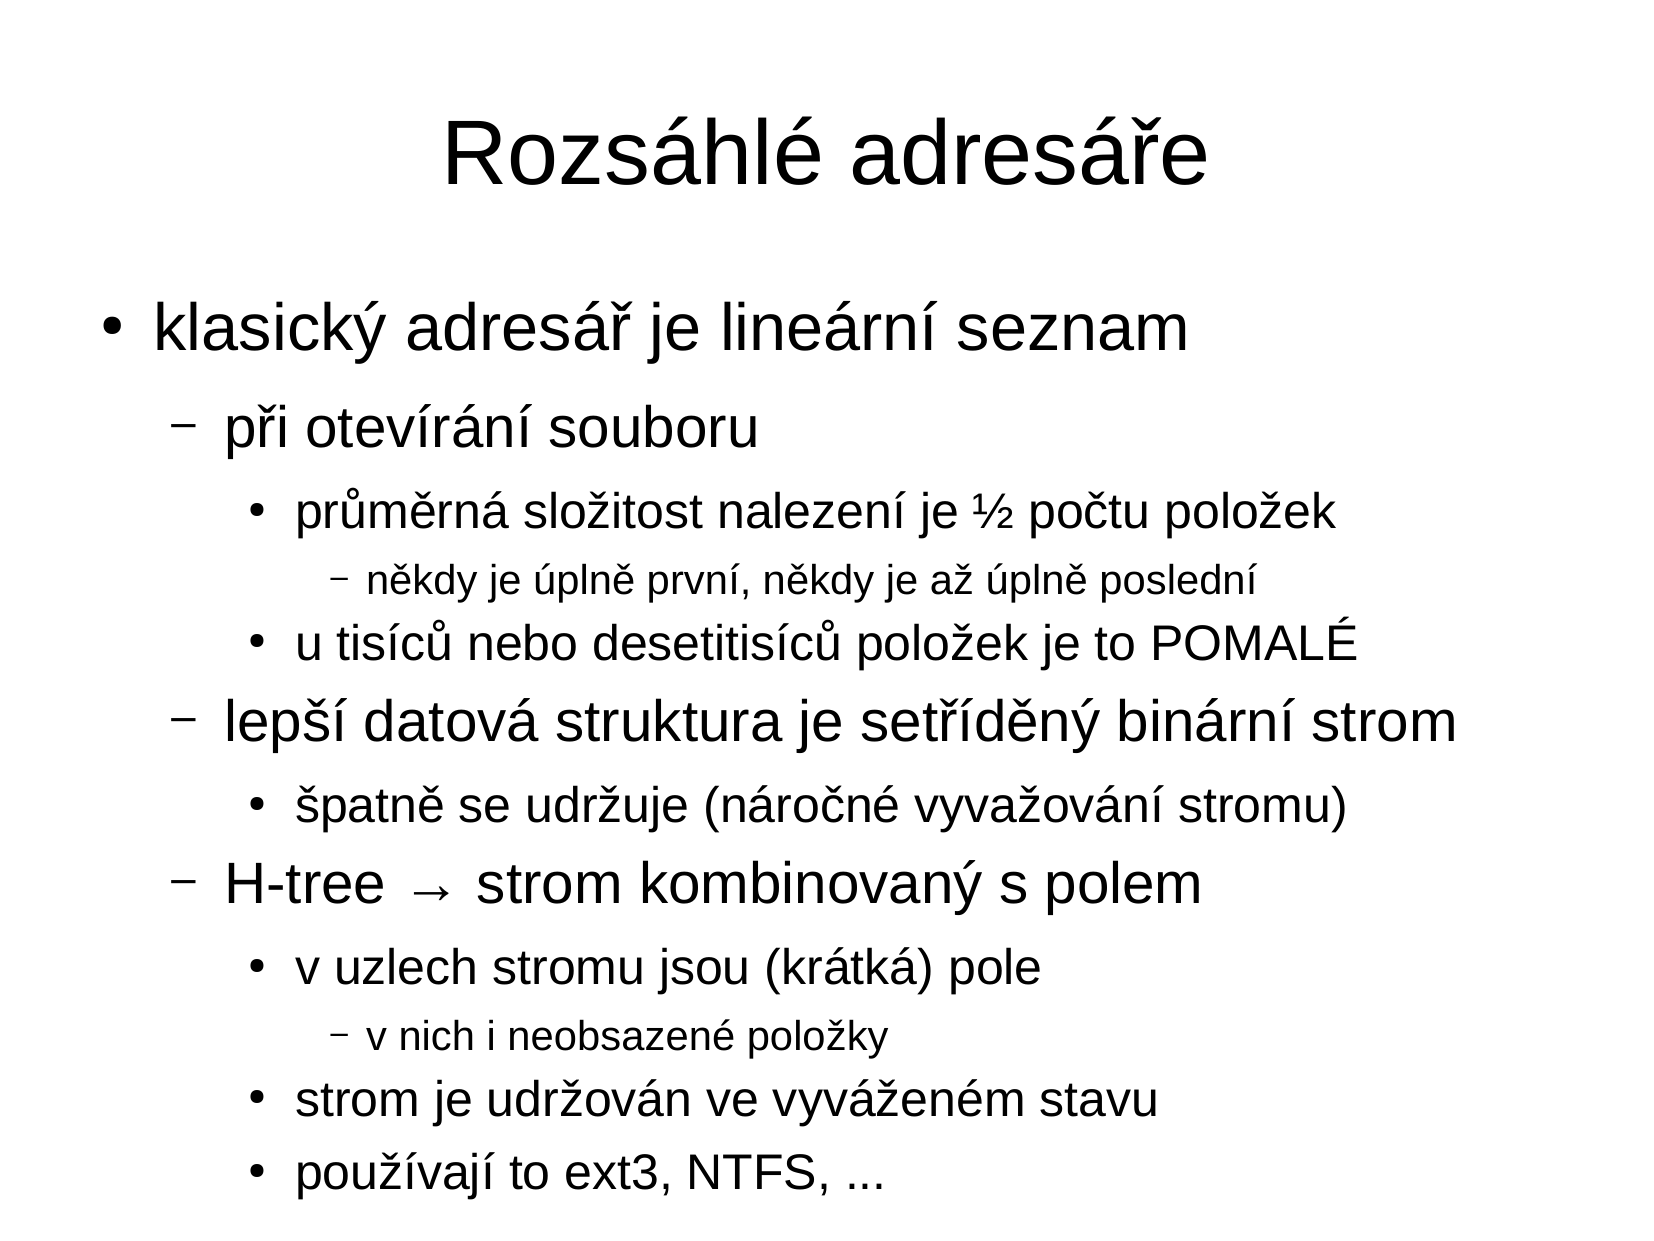

# Rozsáhlé adresáře
klasický adresář je lineární seznam
při otevírání souboru
průměrná složitost nalezení je ½ počtu položek
někdy je úplně první, někdy je až úplně poslední
u tisíců nebo desetitisíců položek je to POMALÉ
lepší datová struktura je setříděný binární strom
špatně se udržuje (náročné vyvažování stromu)
H-tree → strom kombinovaný s polem
v uzlech stromu jsou (krátká) pole
v nich i neobsazené položky
strom je udržován ve vyváženém stavu
používají to ext3, NTFS, ...